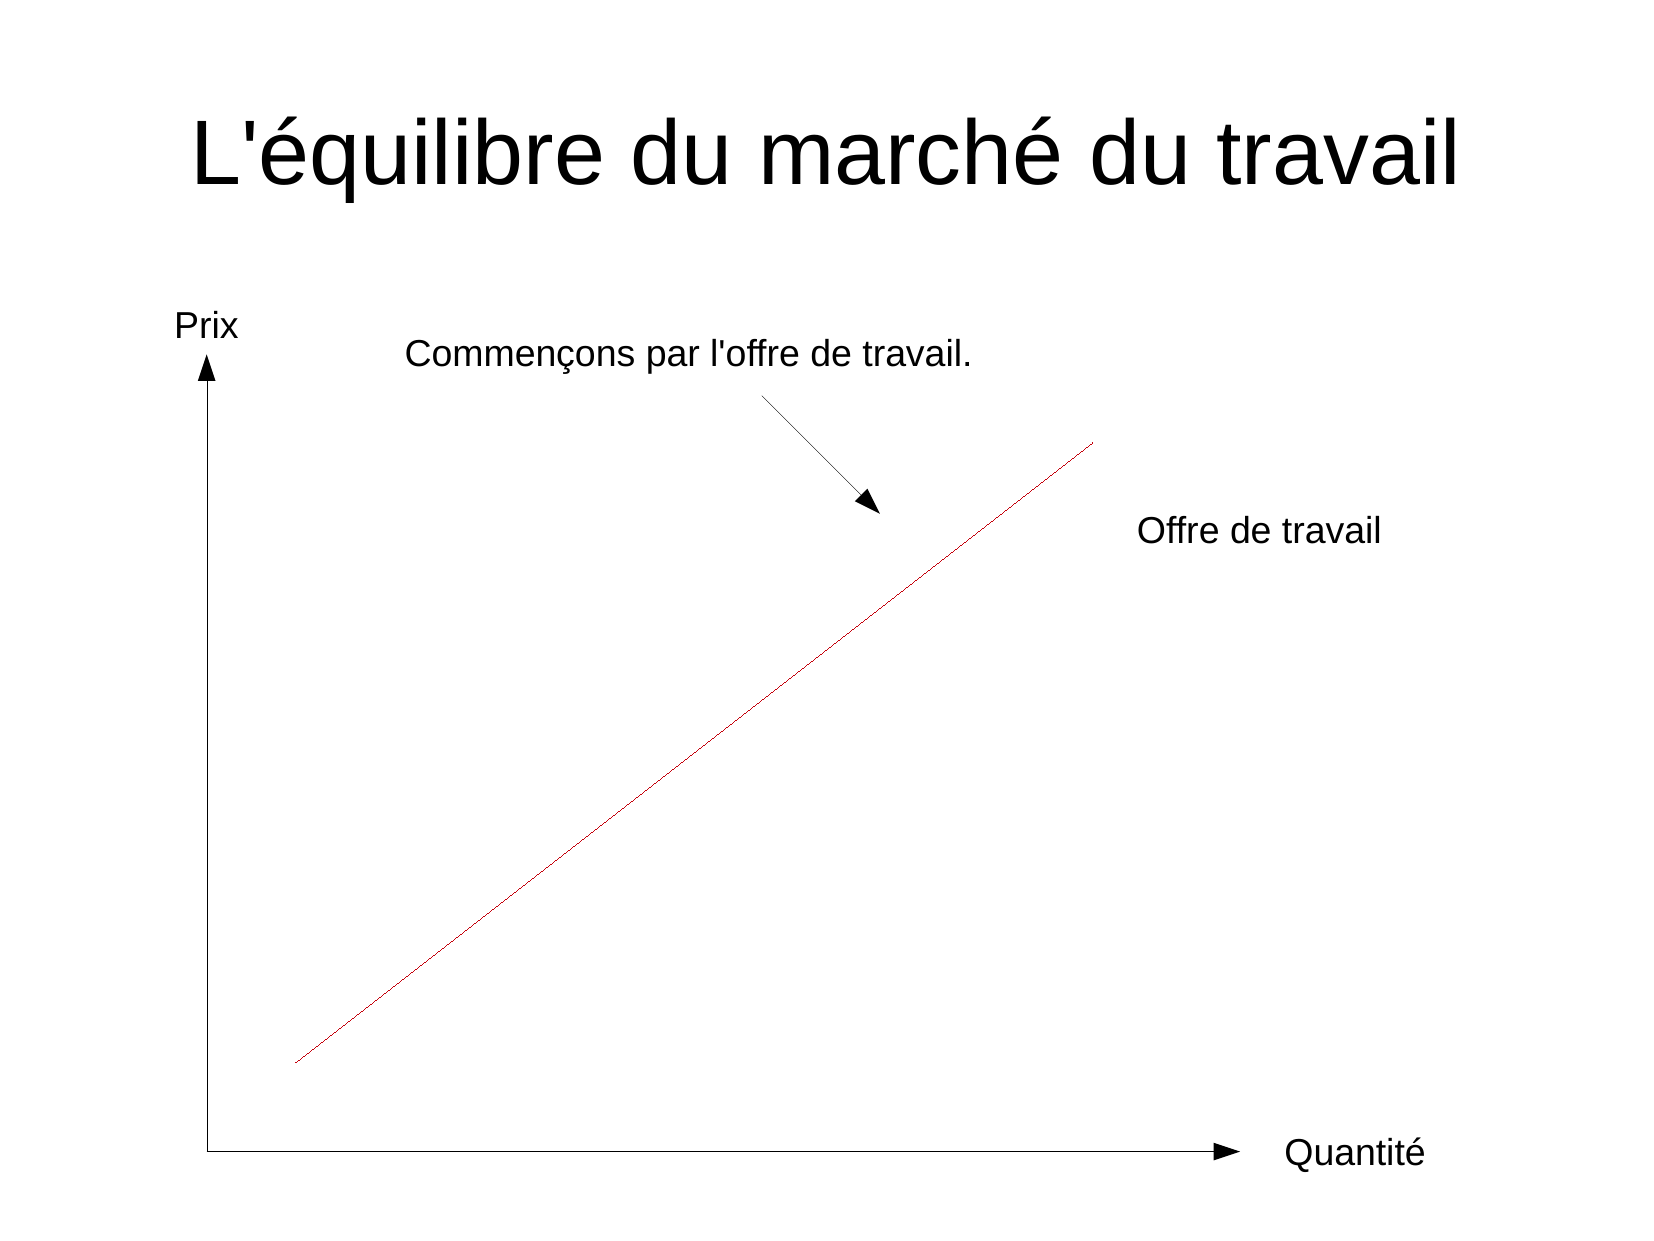

# L'équilibre du marché du travail
Prix
Commençons par l'offre de travail.
Offre de travail
Quantité